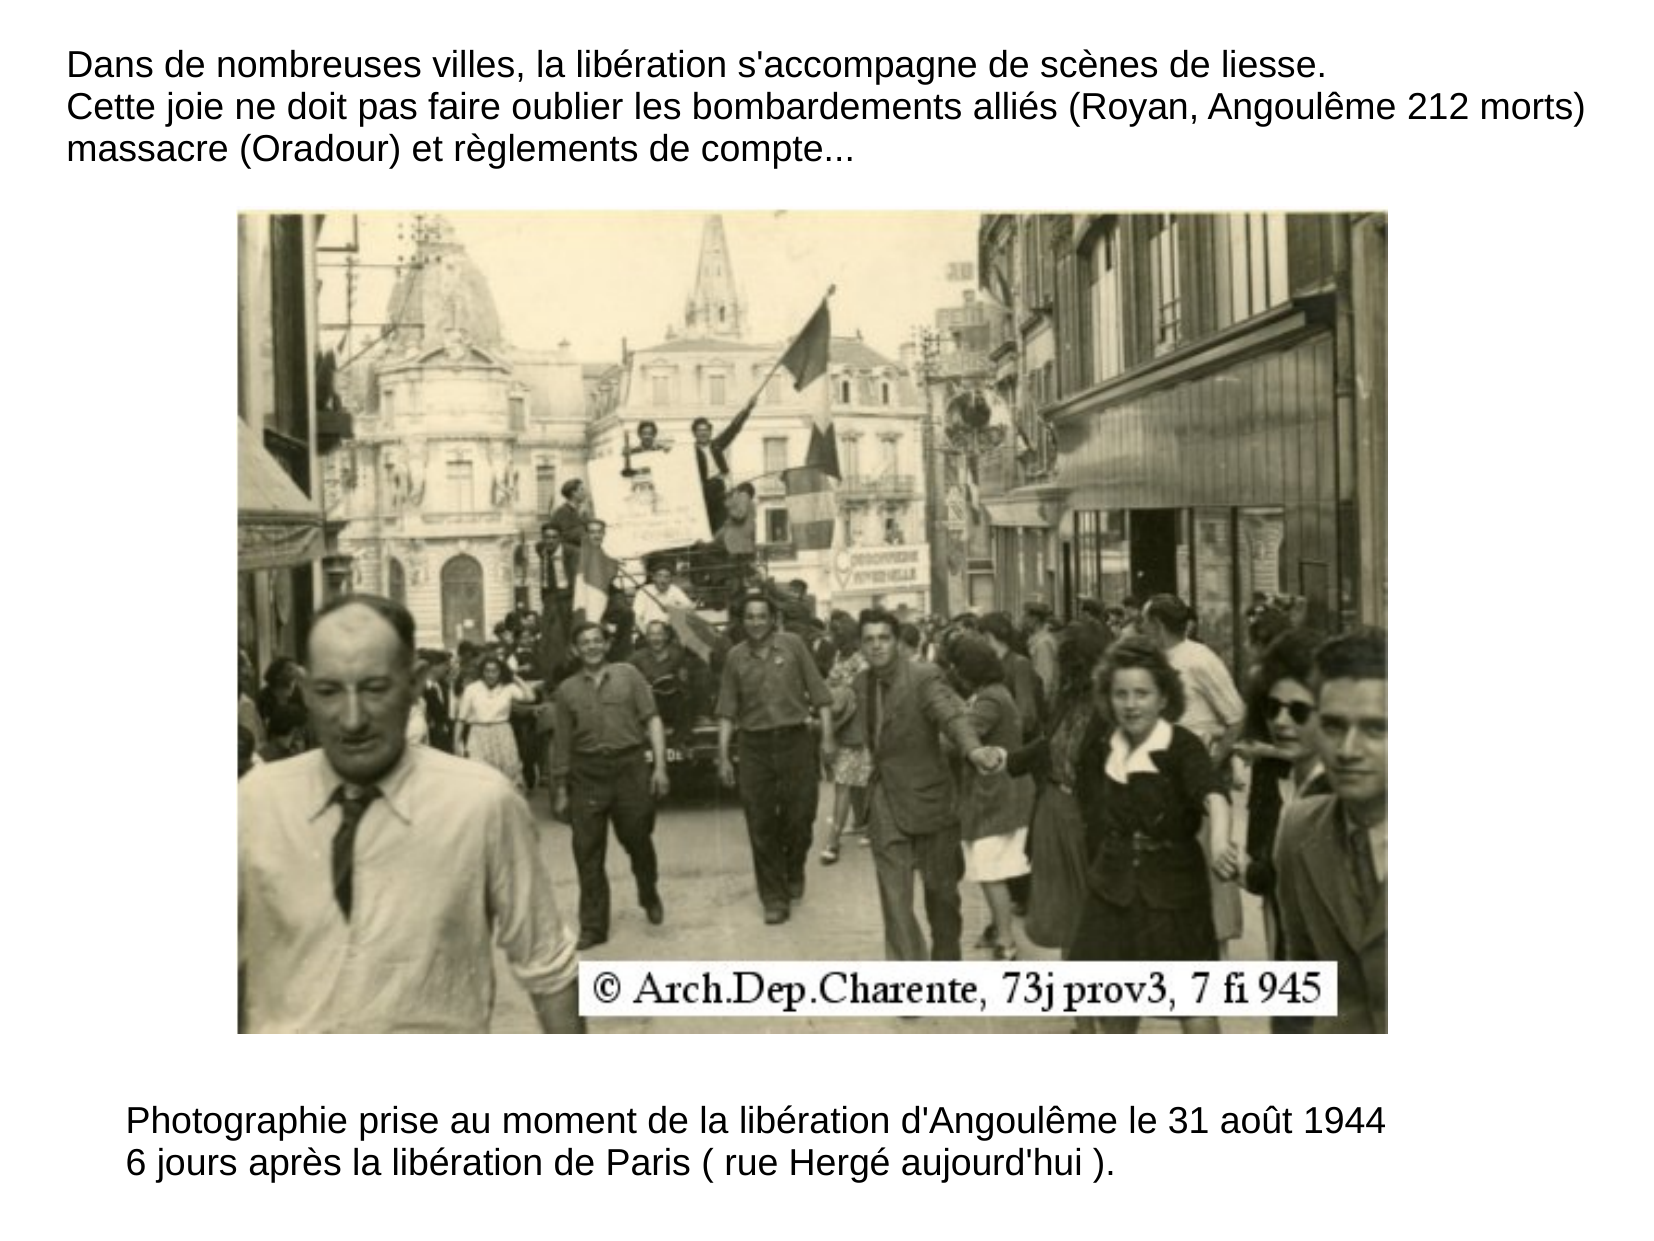

Dans de nombreuses villes, la libération s'accompagne de scènes de liesse.
Cette joie ne doit pas faire oublier les bombardements alliés (Royan, Angoulême 212 morts)
massacre (Oradour) et règlements de compte...
Photographie prise au moment de la libération d'Angoulême le 31 août 1944
6 jours après la libération de Paris ( rue Hergé aujourd'hui ).